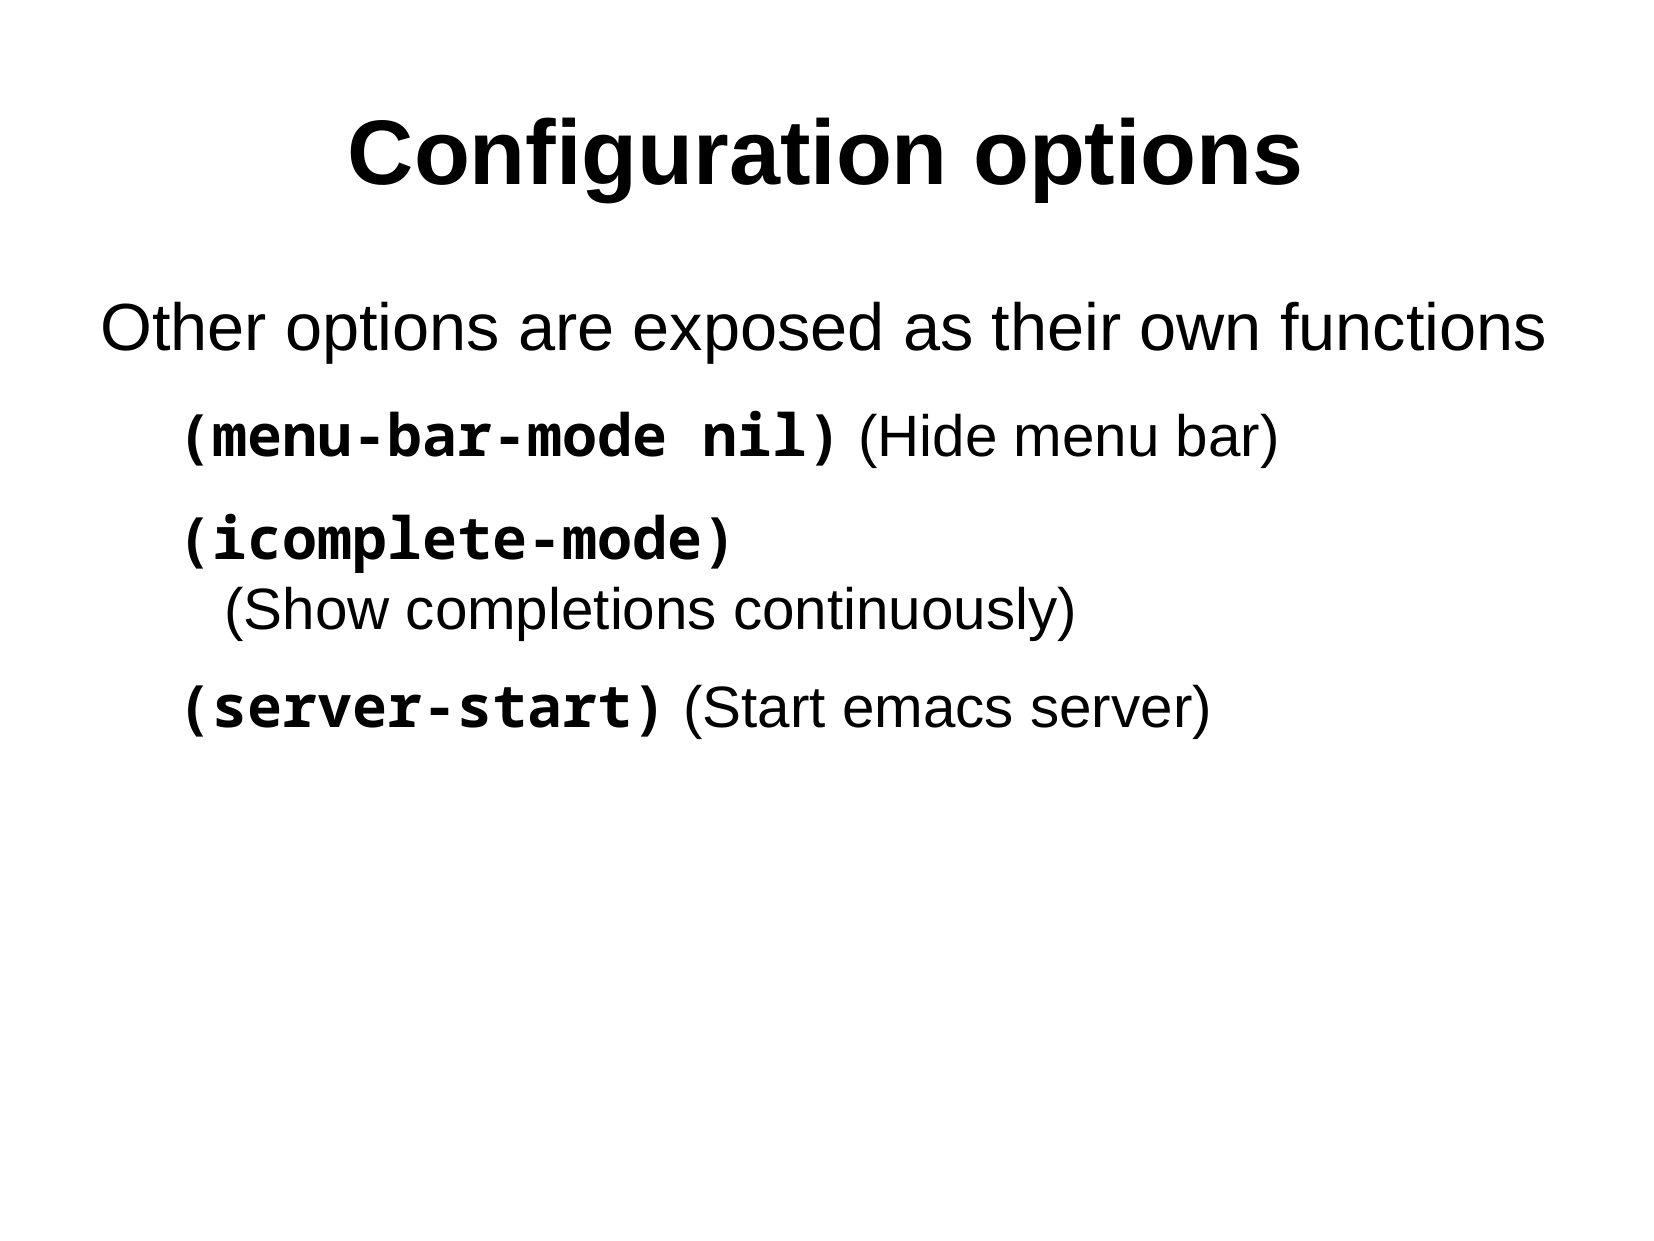

# Configuration options
Other options are exposed as their own functions
(menu-bar-mode nil) (Hide menu bar)
(icomplete-mode)
(Show completions continuously)
(server-start) (Start emacs server)